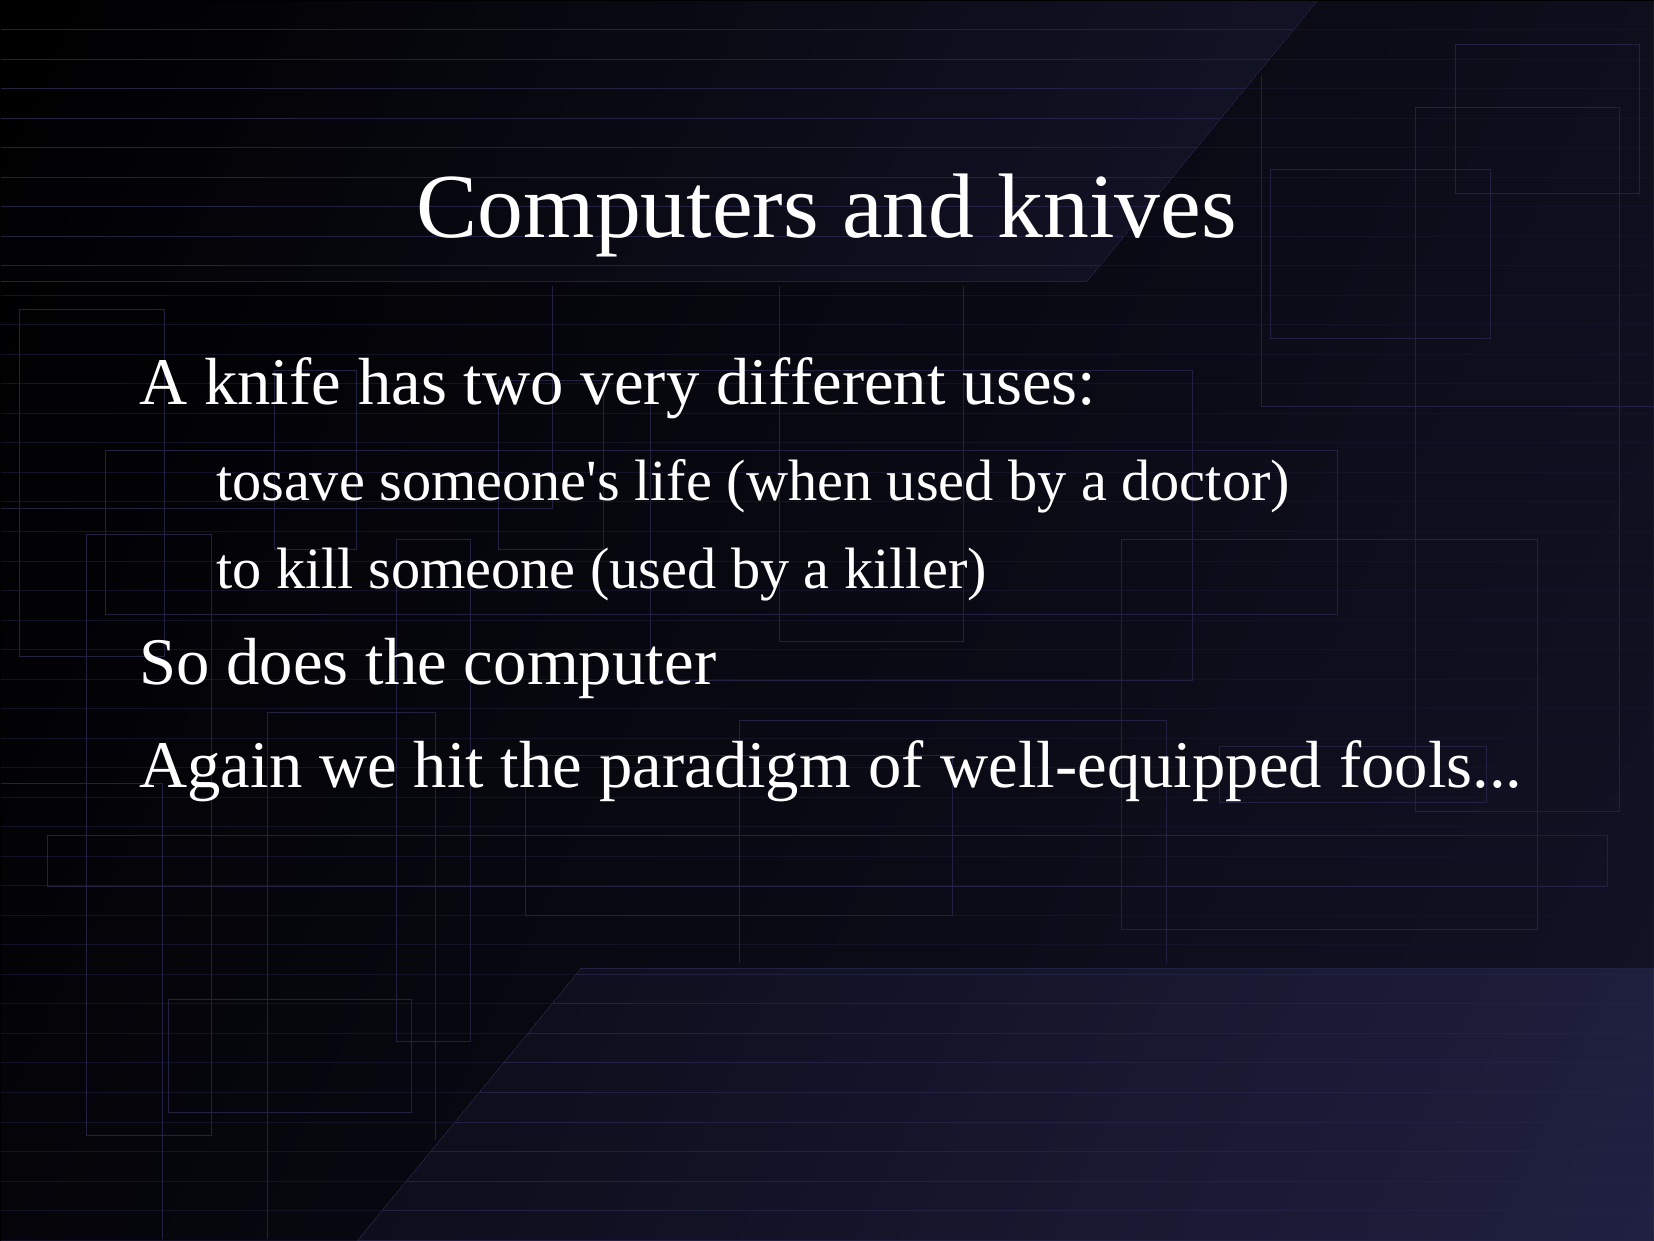

# Computers and knives
A knife has two very different uses:
tosave someone's life (when used by a doctor)
to kill someone (used by a killer)
So does the computer
Again we hit the paradigm of well-equipped fools...